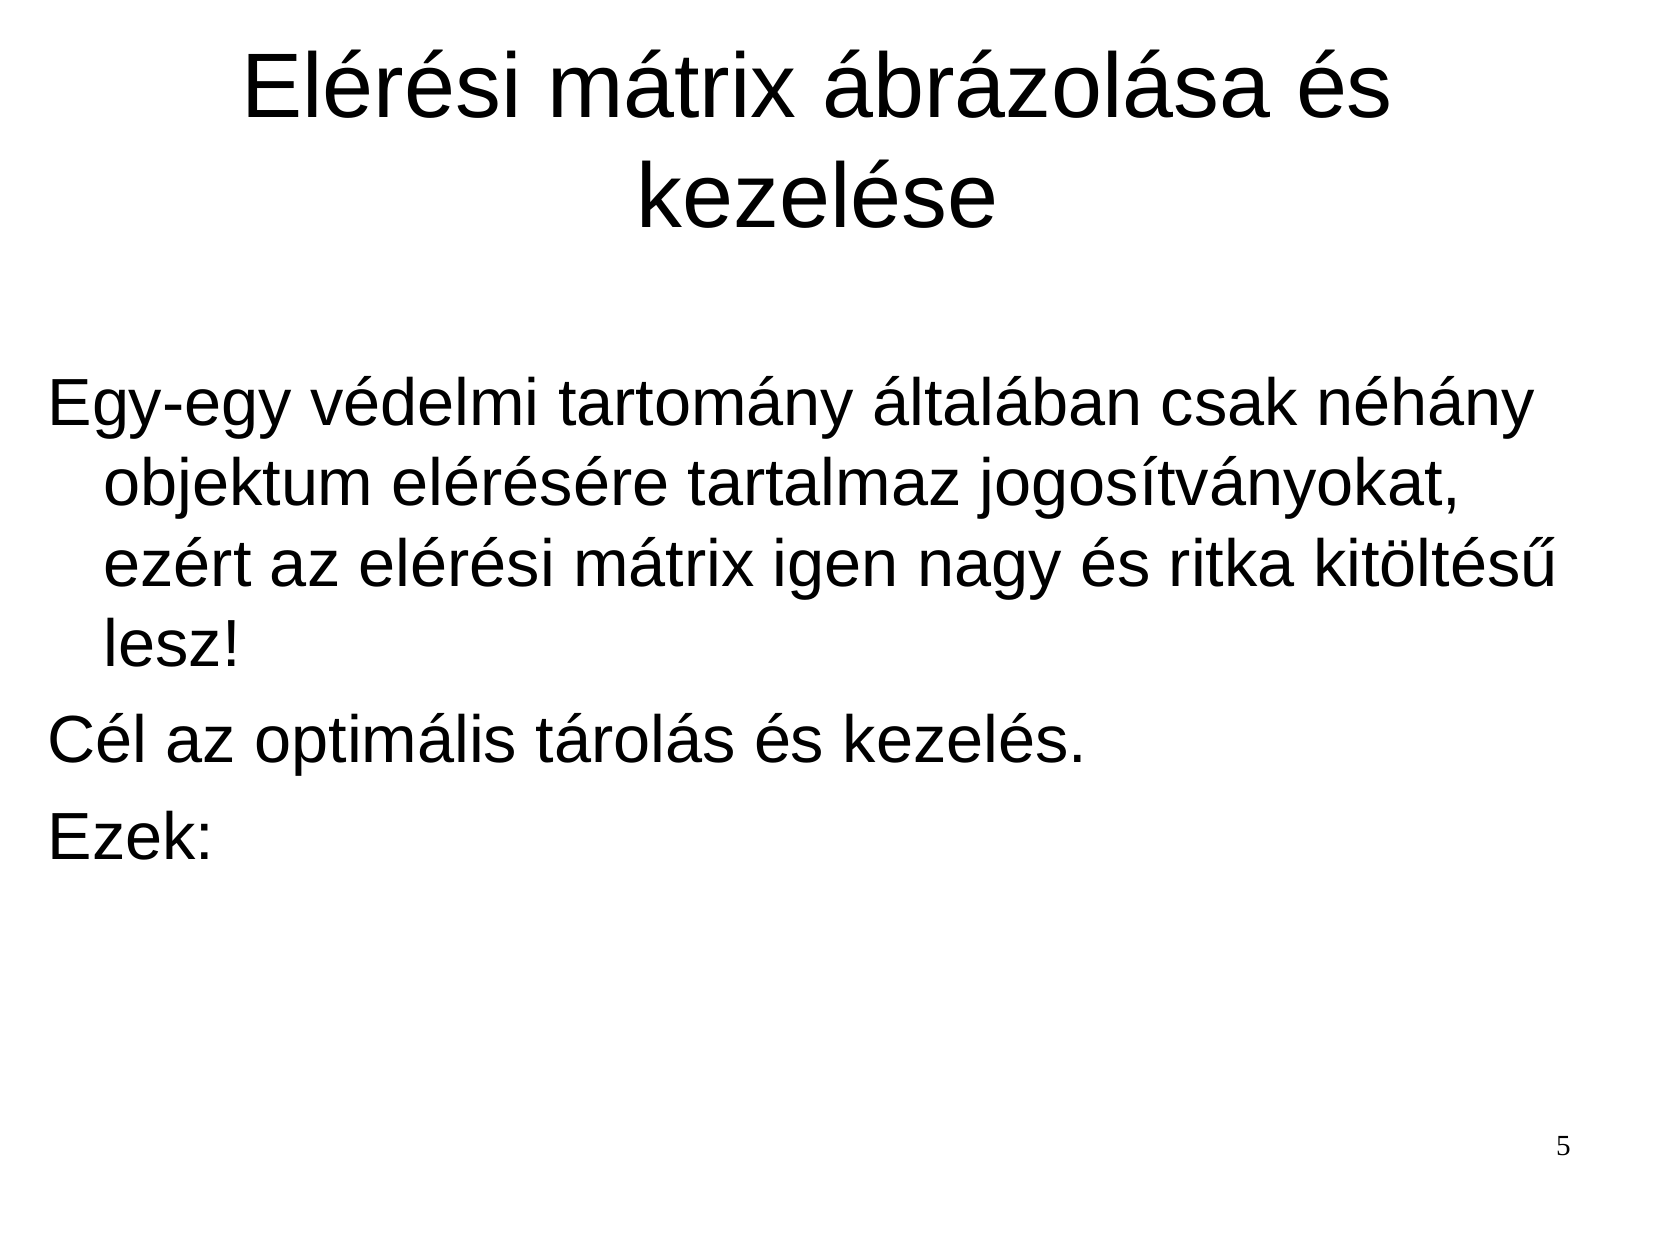

# Elérési mátrix ábrázolása és kezelése
Egy-egy védelmi tartomány általában csak néhány objektum elérésére tartalmaz jogosítványokat, ezért az elérési mátrix igen nagy és ritka kitöltésű lesz!
Cél az optimális tárolás és kezelés.
Ezek:
5